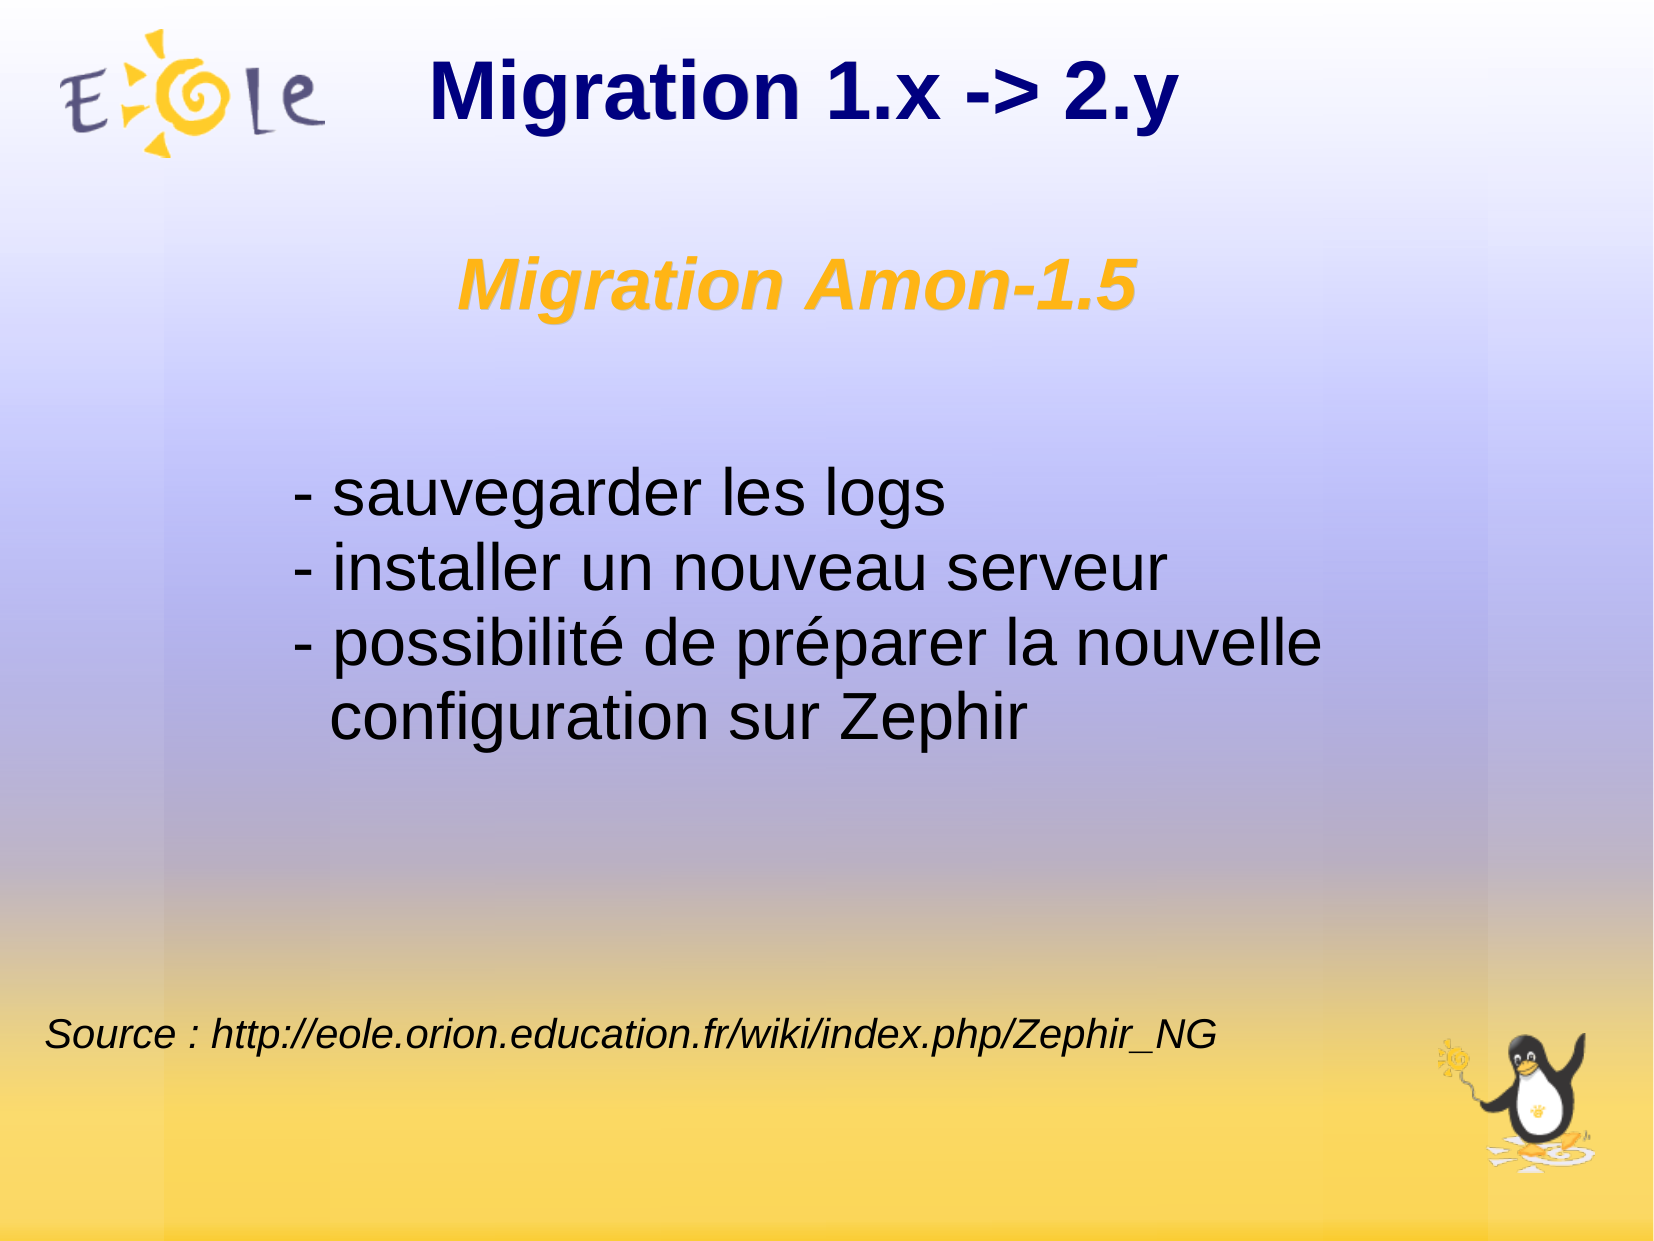

Migration 1.x -> 2.y
Migration Amon-1.5
- sauvegarder les logs
- installer un nouveau serveur
- possibilité de préparer la nouvelle
 configuration sur Zephir
Source : http://eole.orion.education.fr/wiki/index.php/Zephir_NG